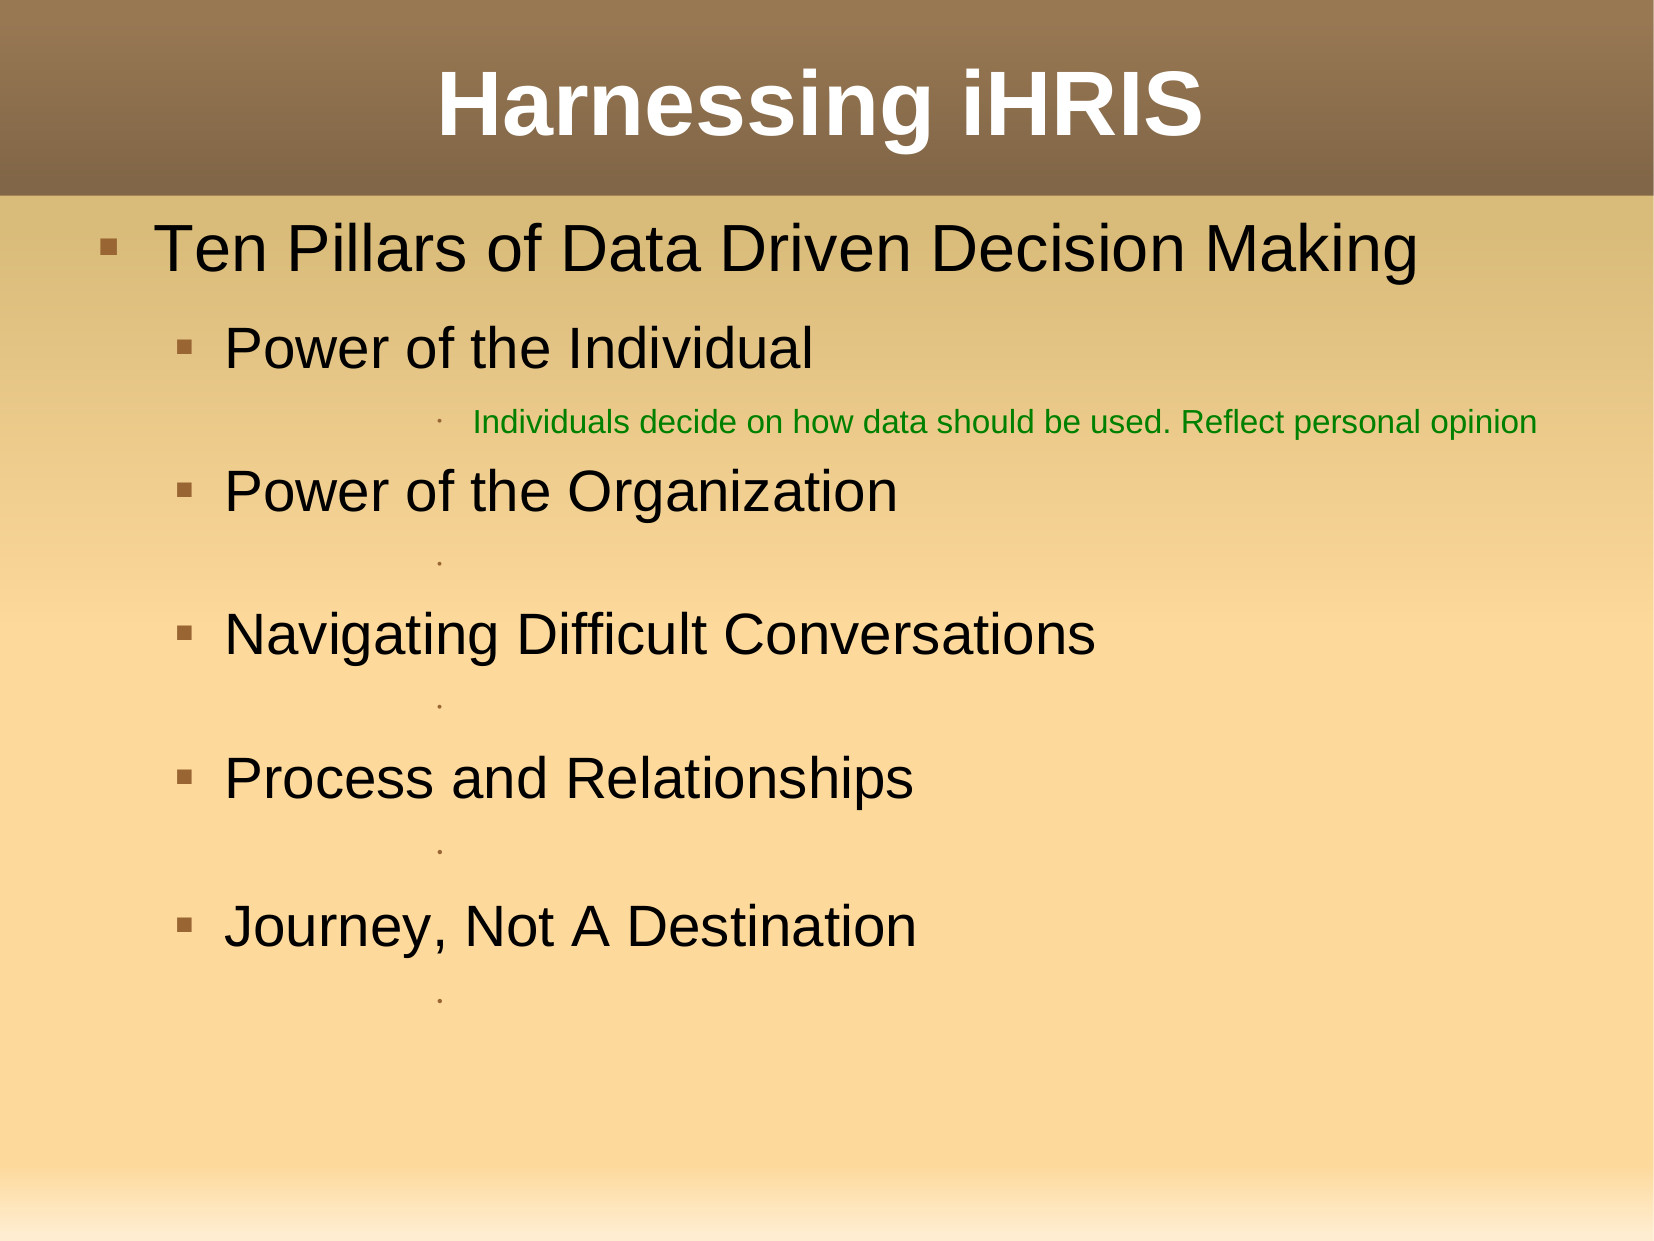

# Harnessing iHRIS
Ten Pillars of Data Driven Decision Making
Power of the Individual
Individuals decide on how data should be used. Reflect personal opinion
Power of the Organization
Navigating Difficult Conversations
Process and Relationships
Journey, Not A Destination